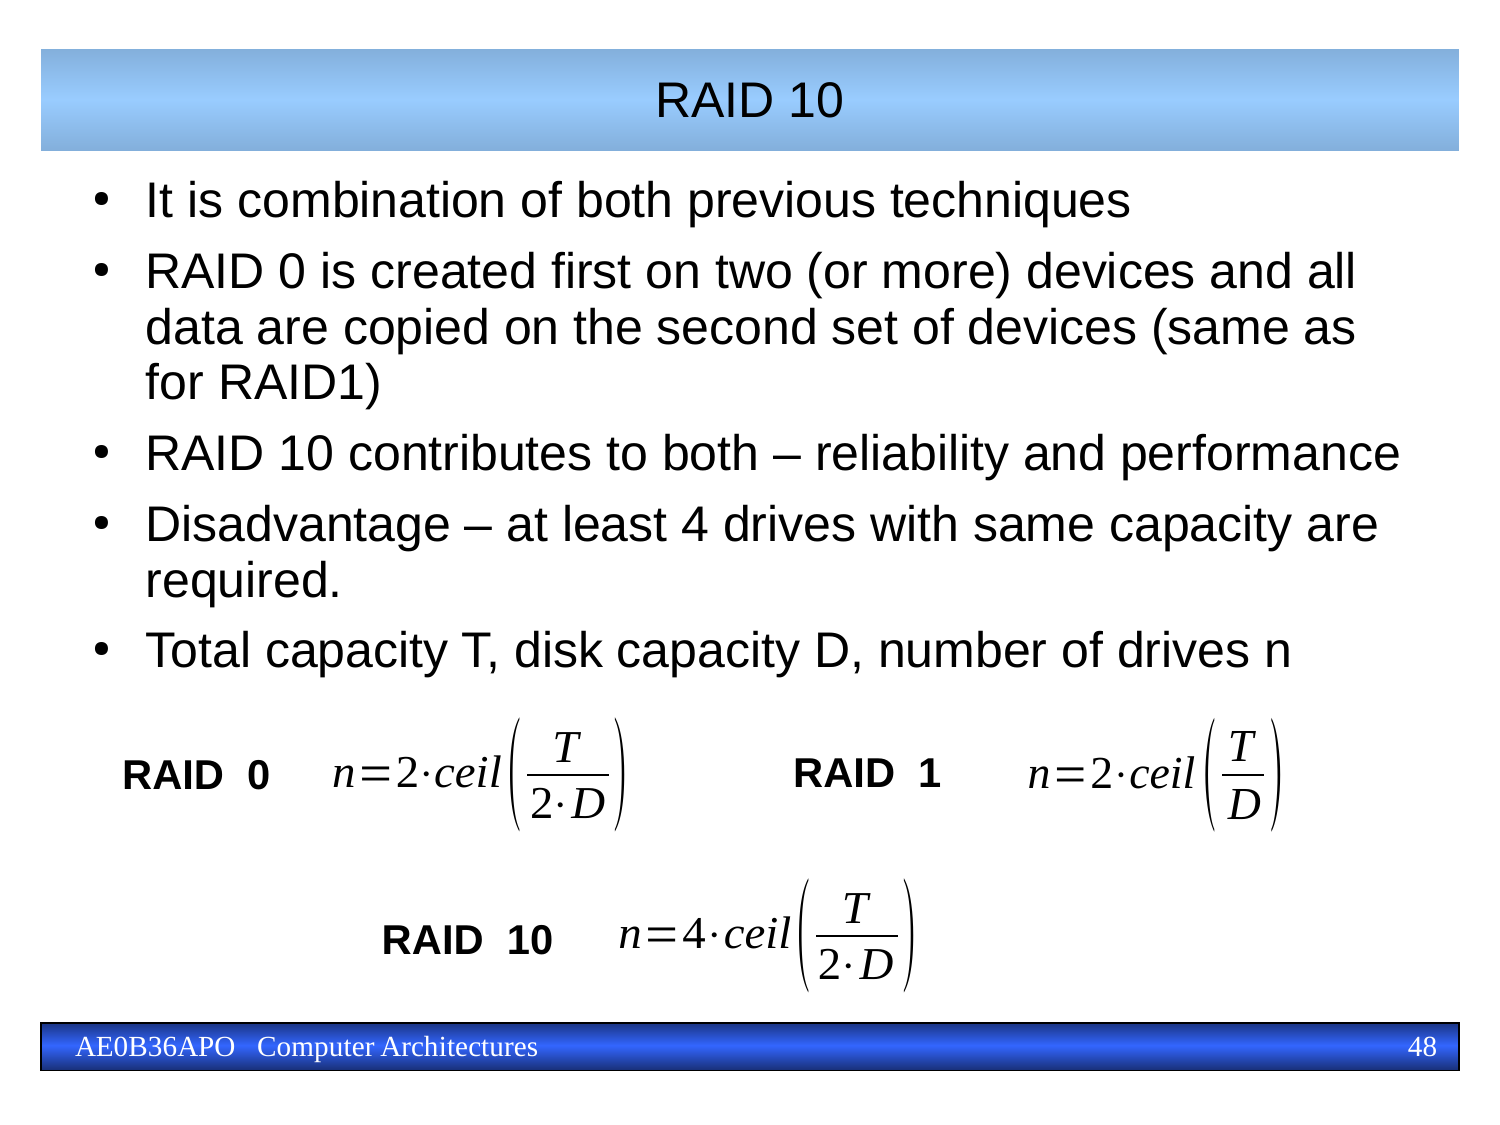

# RAID 10
It is combination of both previous techniques
RAID 0 is created first on two (or more) devices and all data are copied on the second set of devices (same as for RAID1)
RAID 10 contributes to both – reliability and performance
Disadvantage – at least 4 drives with same capacity are required.
Total capacity T, disk capacity D, number of drives n
RAID 1
RAID 0
RAID 10
AE0B36APO Computer Architectures
48